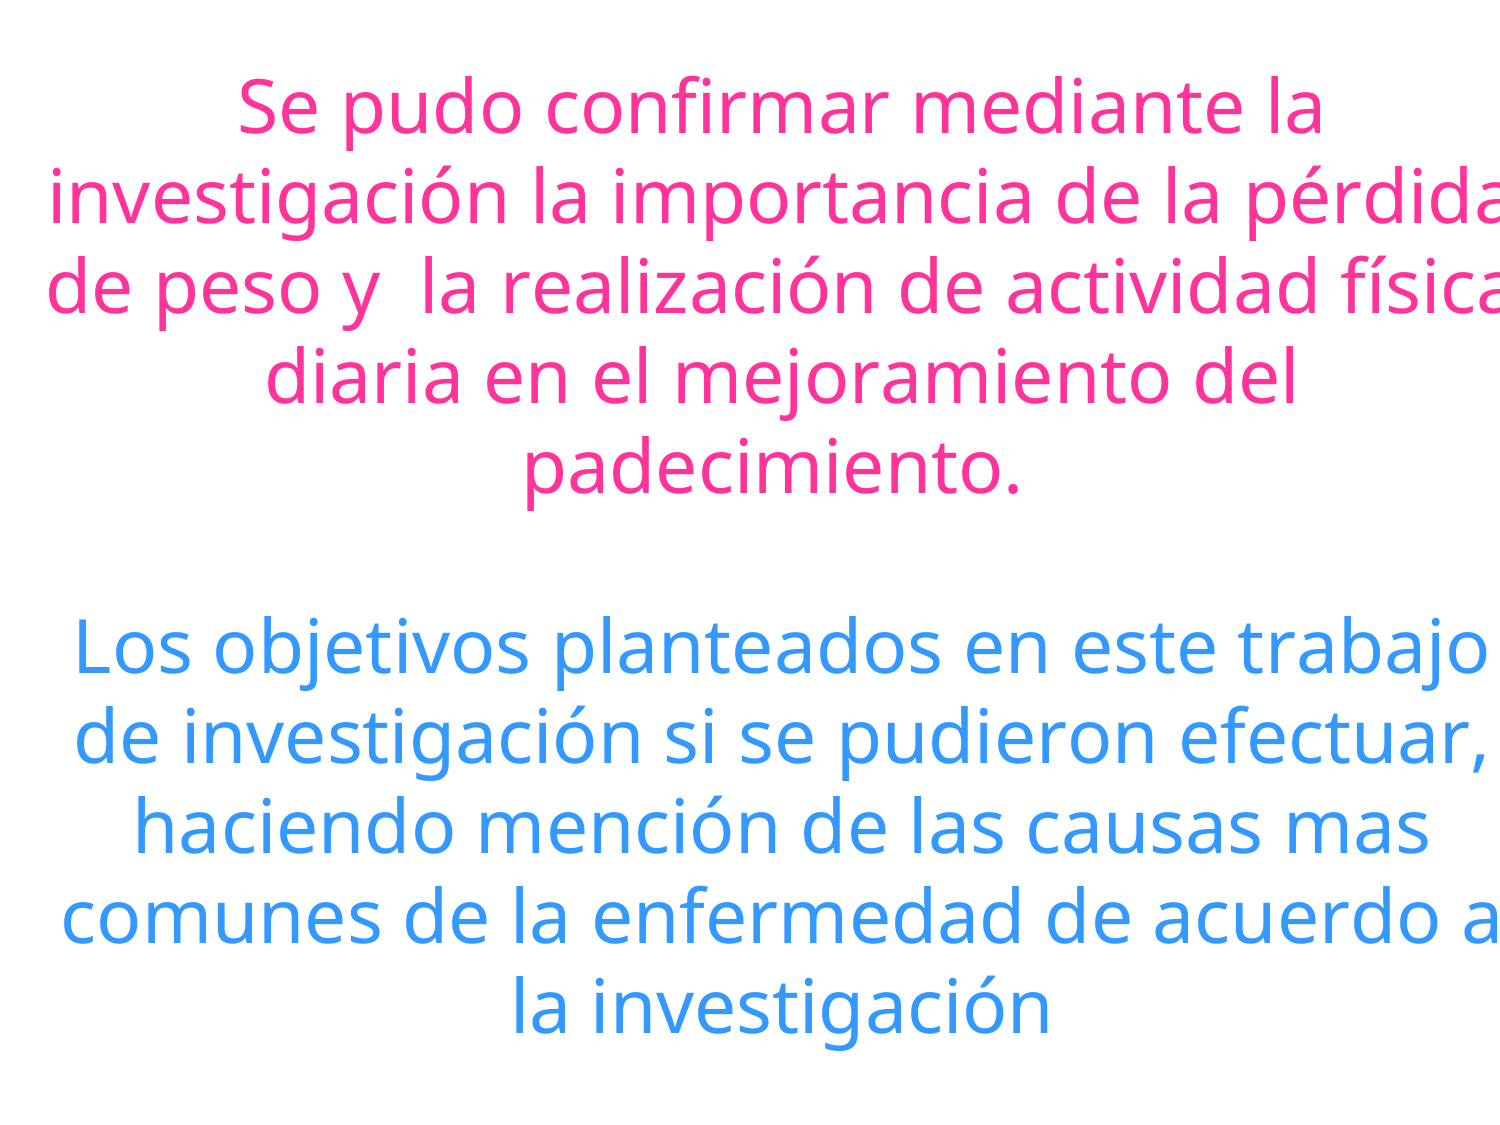

# Se pudo confirmar mediante la investigación la importancia de la pérdida de peso y la realización de actividad física diaria en el mejoramiento del padecimiento. Los objetivos planteados en este trabajo de investigación si se pudieron efectuar, haciendo mención de las causas mas comunes de la enfermedad de acuerdo a la investigación